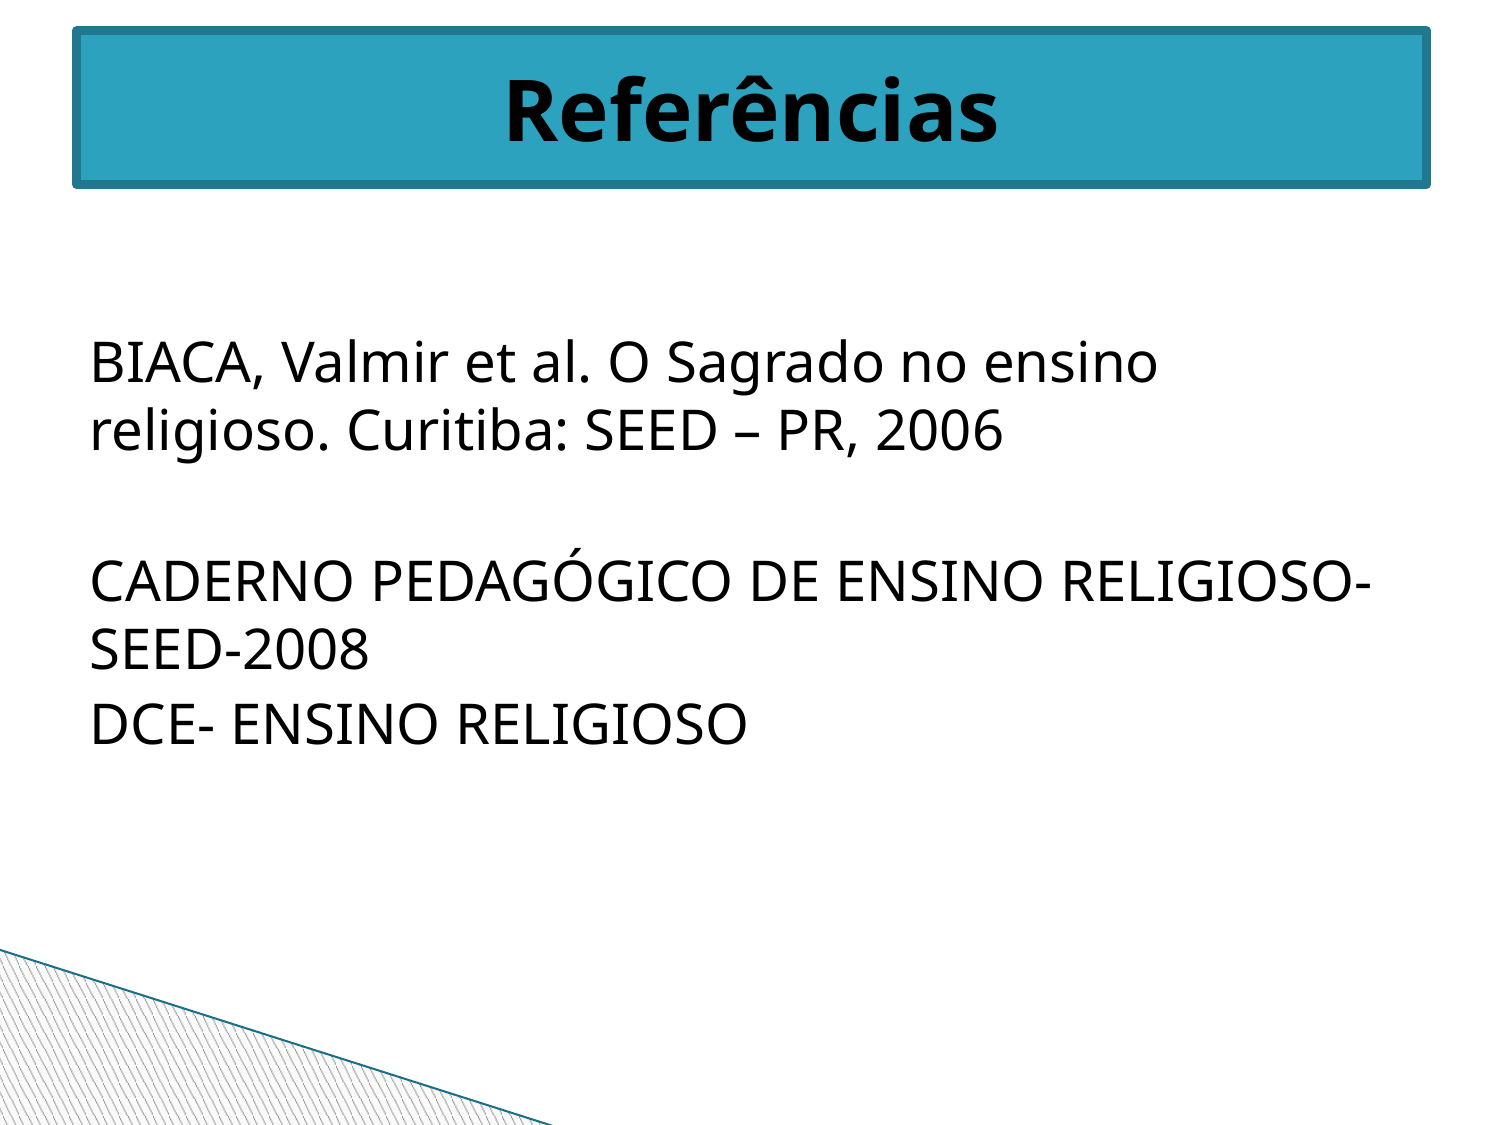

Referências
Referências:
# BIACA, Valmir et al. O Sagrado no ensino religioso. Curitiba: SEED – PR, 2006
CADERNO PEDAGÓGICO DE ENSINO RELIGIOSO- SEED-2008
DCE- ENSINO RELIGIOSO